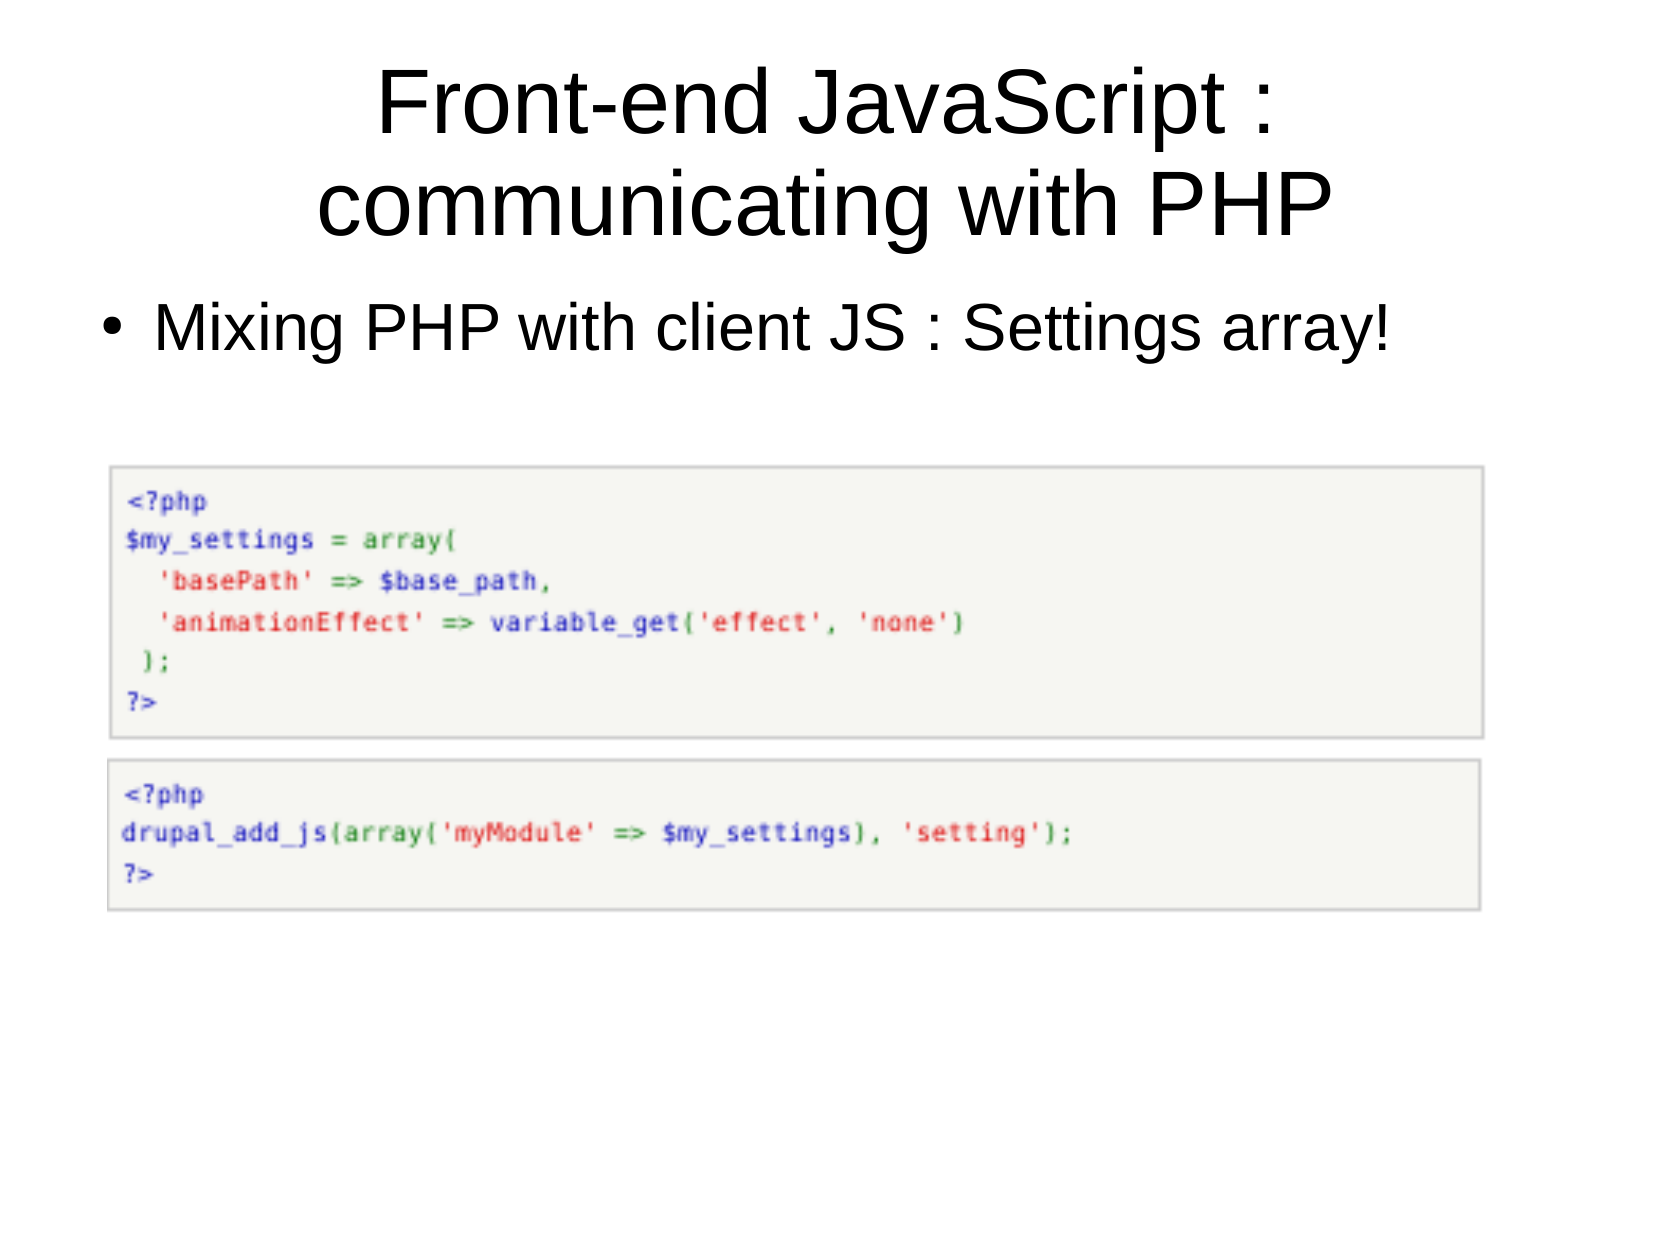

# Front-end JavaScript : communicating with PHP
Mixing PHP with client JS : Settings array!